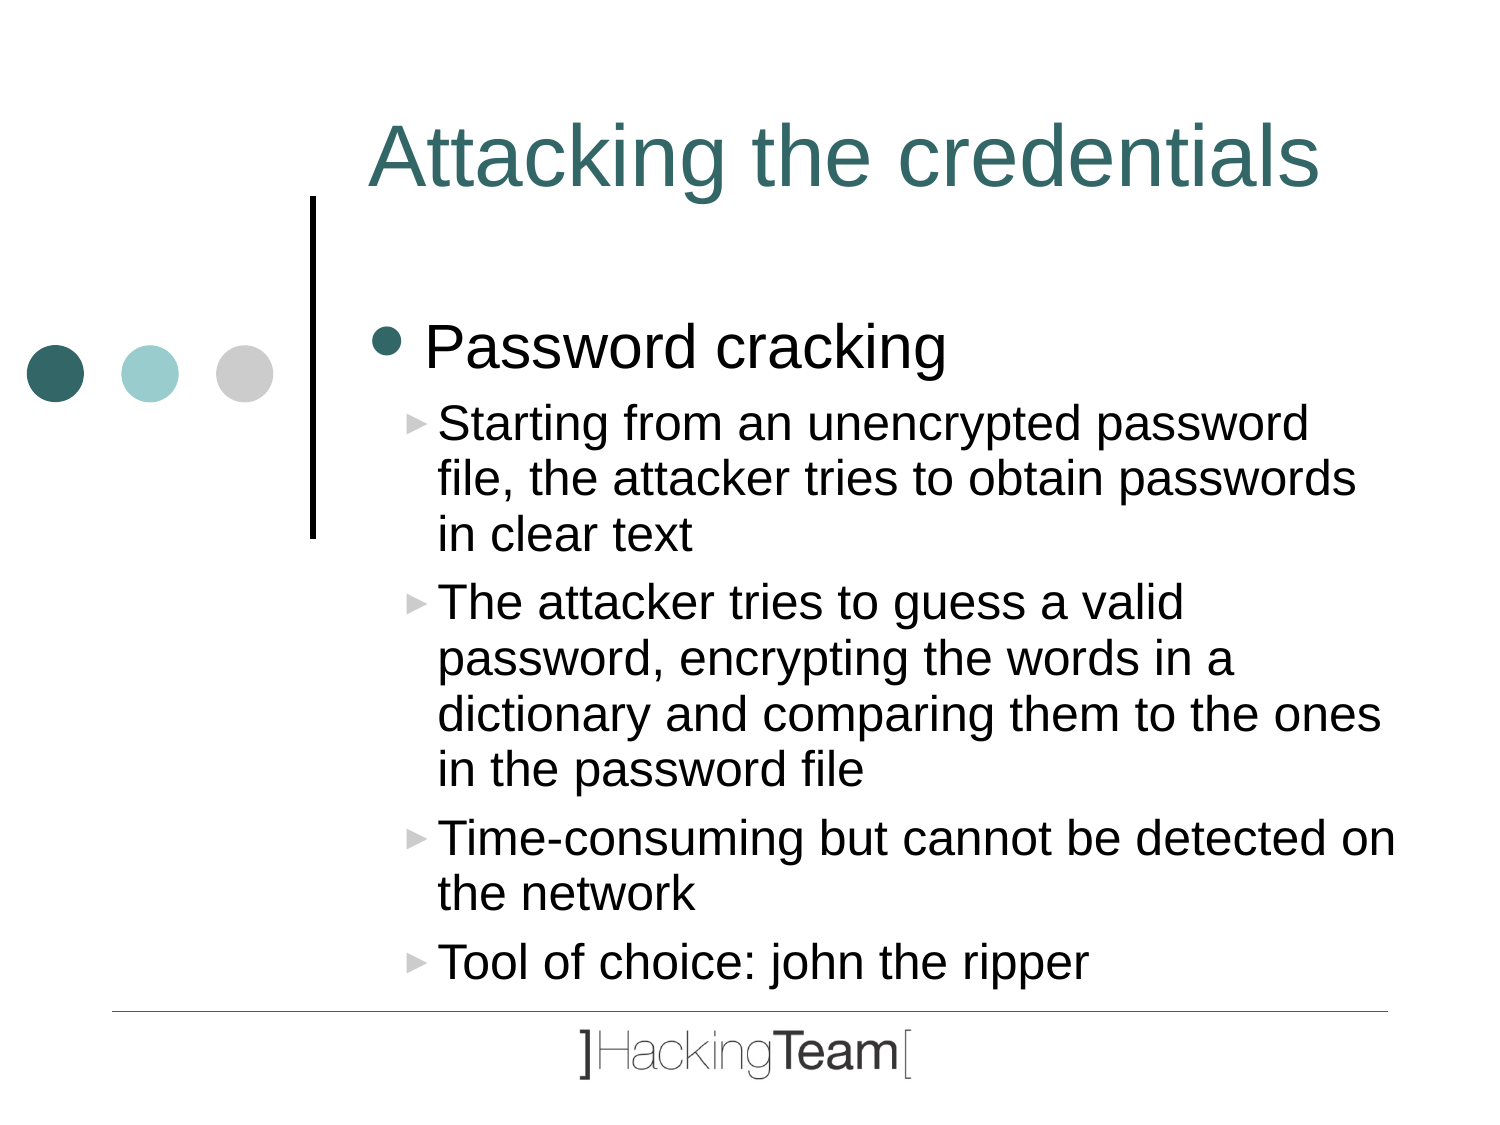

# Attacking the credentials
Password cracking
Starting from an unencrypted password file, the attacker tries to obtain passwords in clear text
The attacker tries to guess a valid password, encrypting the words in a dictionary and comparing them to the ones in the password file
Time-consuming but cannot be detected on the network
Tool of choice: john the ripper